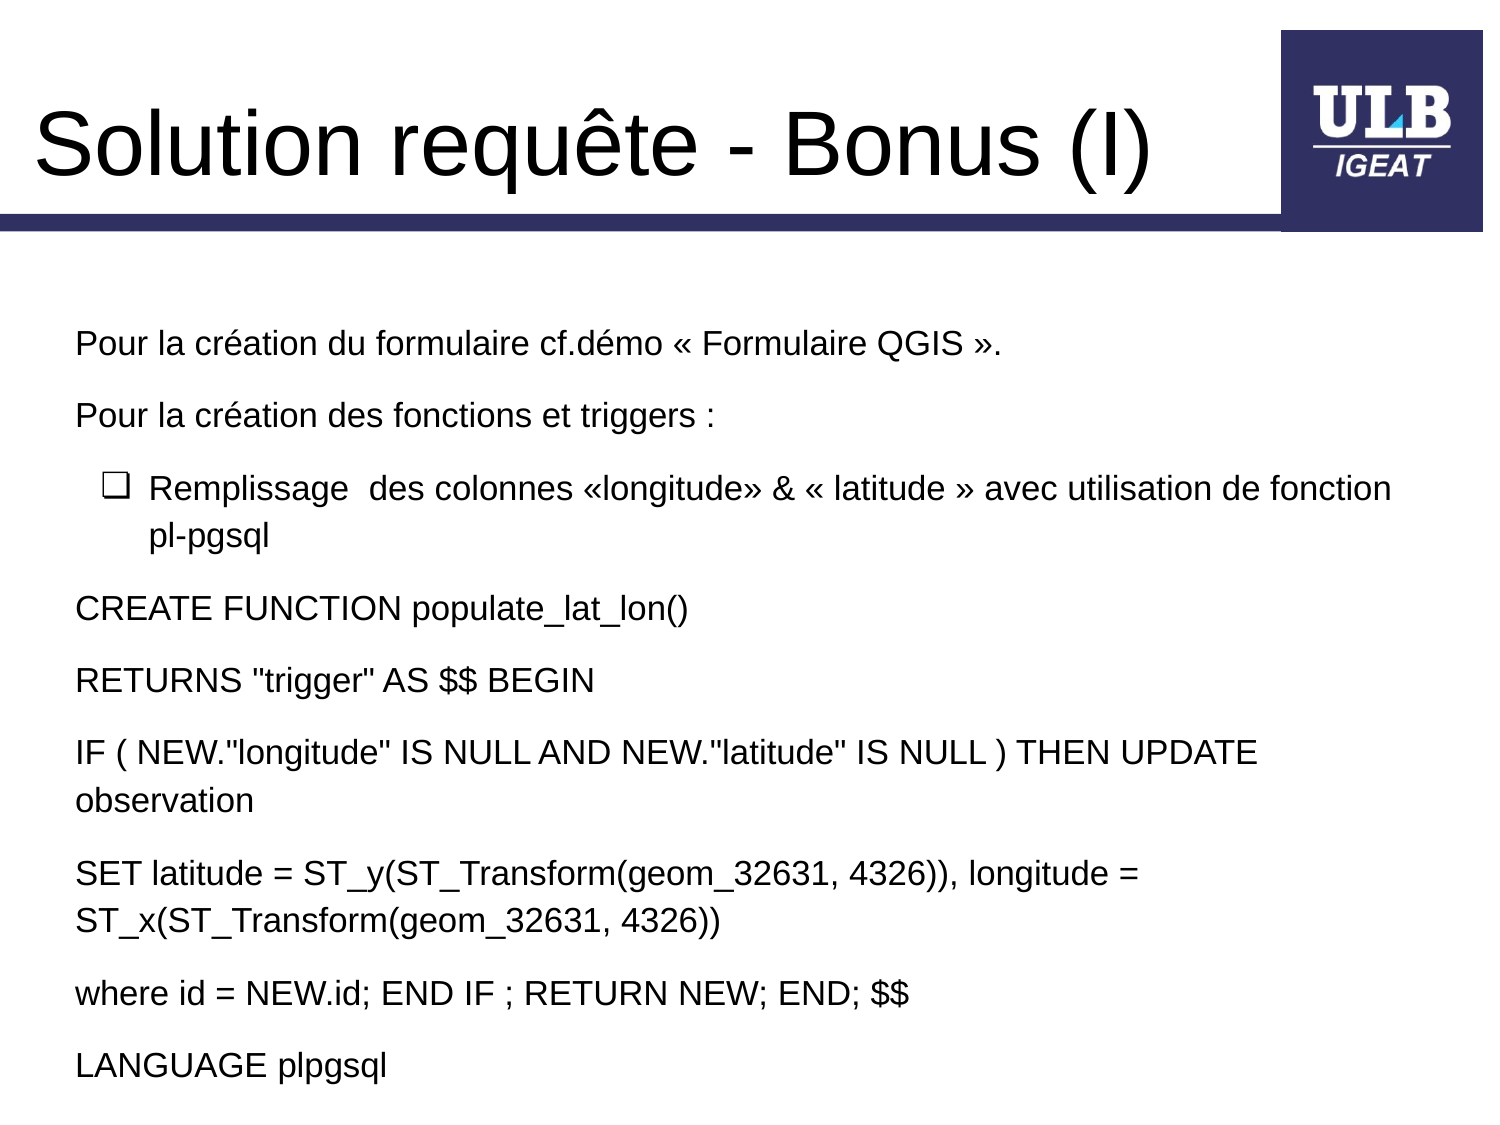

# Solution requête - Bonus (I)
Pour la création du formulaire cf.démo « Formulaire QGIS ».
Pour la création des fonctions et triggers :
Remplissage 	des colonnes «longitude» & « latitude » avec utilisation de fonction pl-pgsql
CREATE FUNCTION populate_lat_lon()
RETURNS "trigger" AS $$ BEGIN
IF ( NEW."longitude" IS NULL AND NEW."latitude" IS NULL ) THEN UPDATE observation
SET latitude = ST_y(ST_Transform(geom_32631, 4326)), longitude = ST_x(ST_Transform(geom_32631, 4326))
where id = NEW.id; END IF ; RETURN NEW; END; $$
LANGUAGE plpgsql